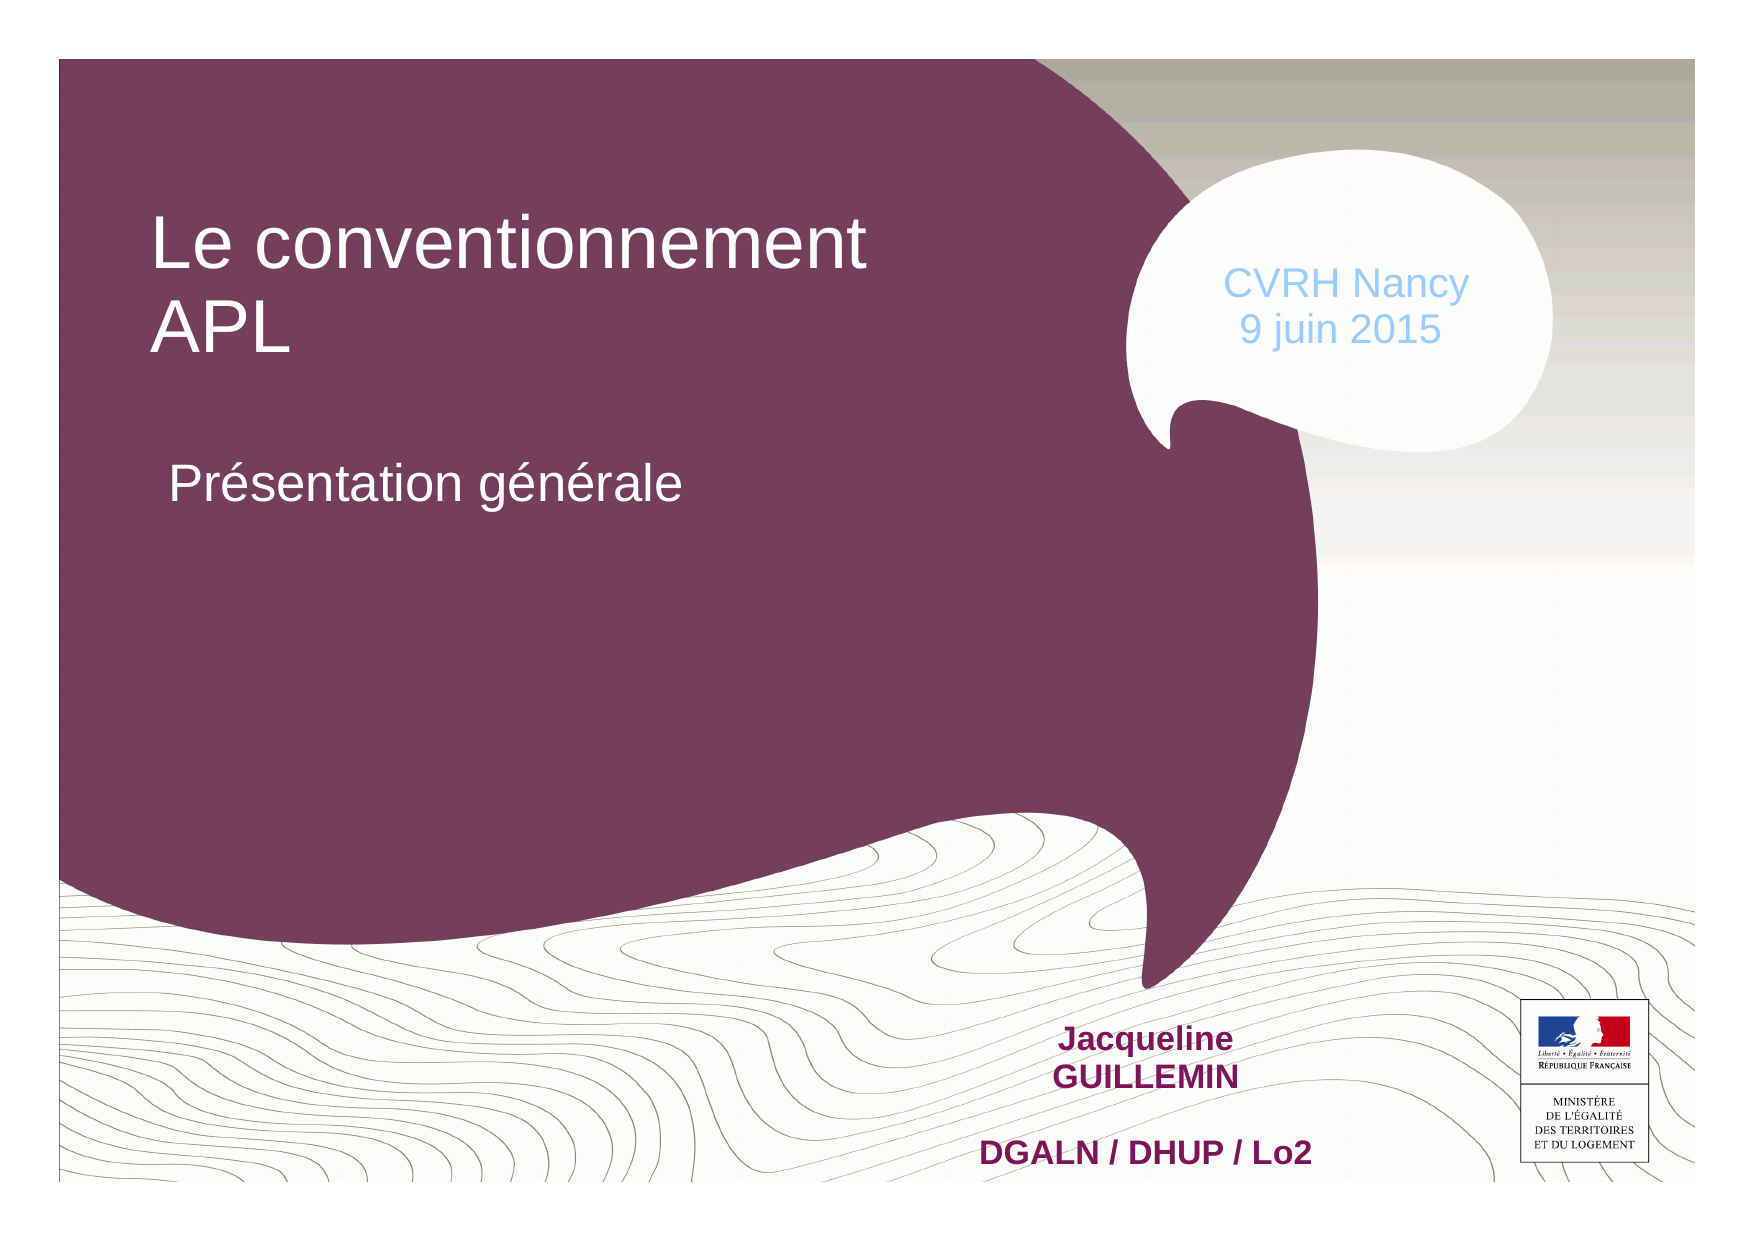

Le conventionnement APL
# CVRH Nancy
9 juin 2015
Présentation générale
Jacqueline GUILLEMIN
DGALN / DHUP / Lo2